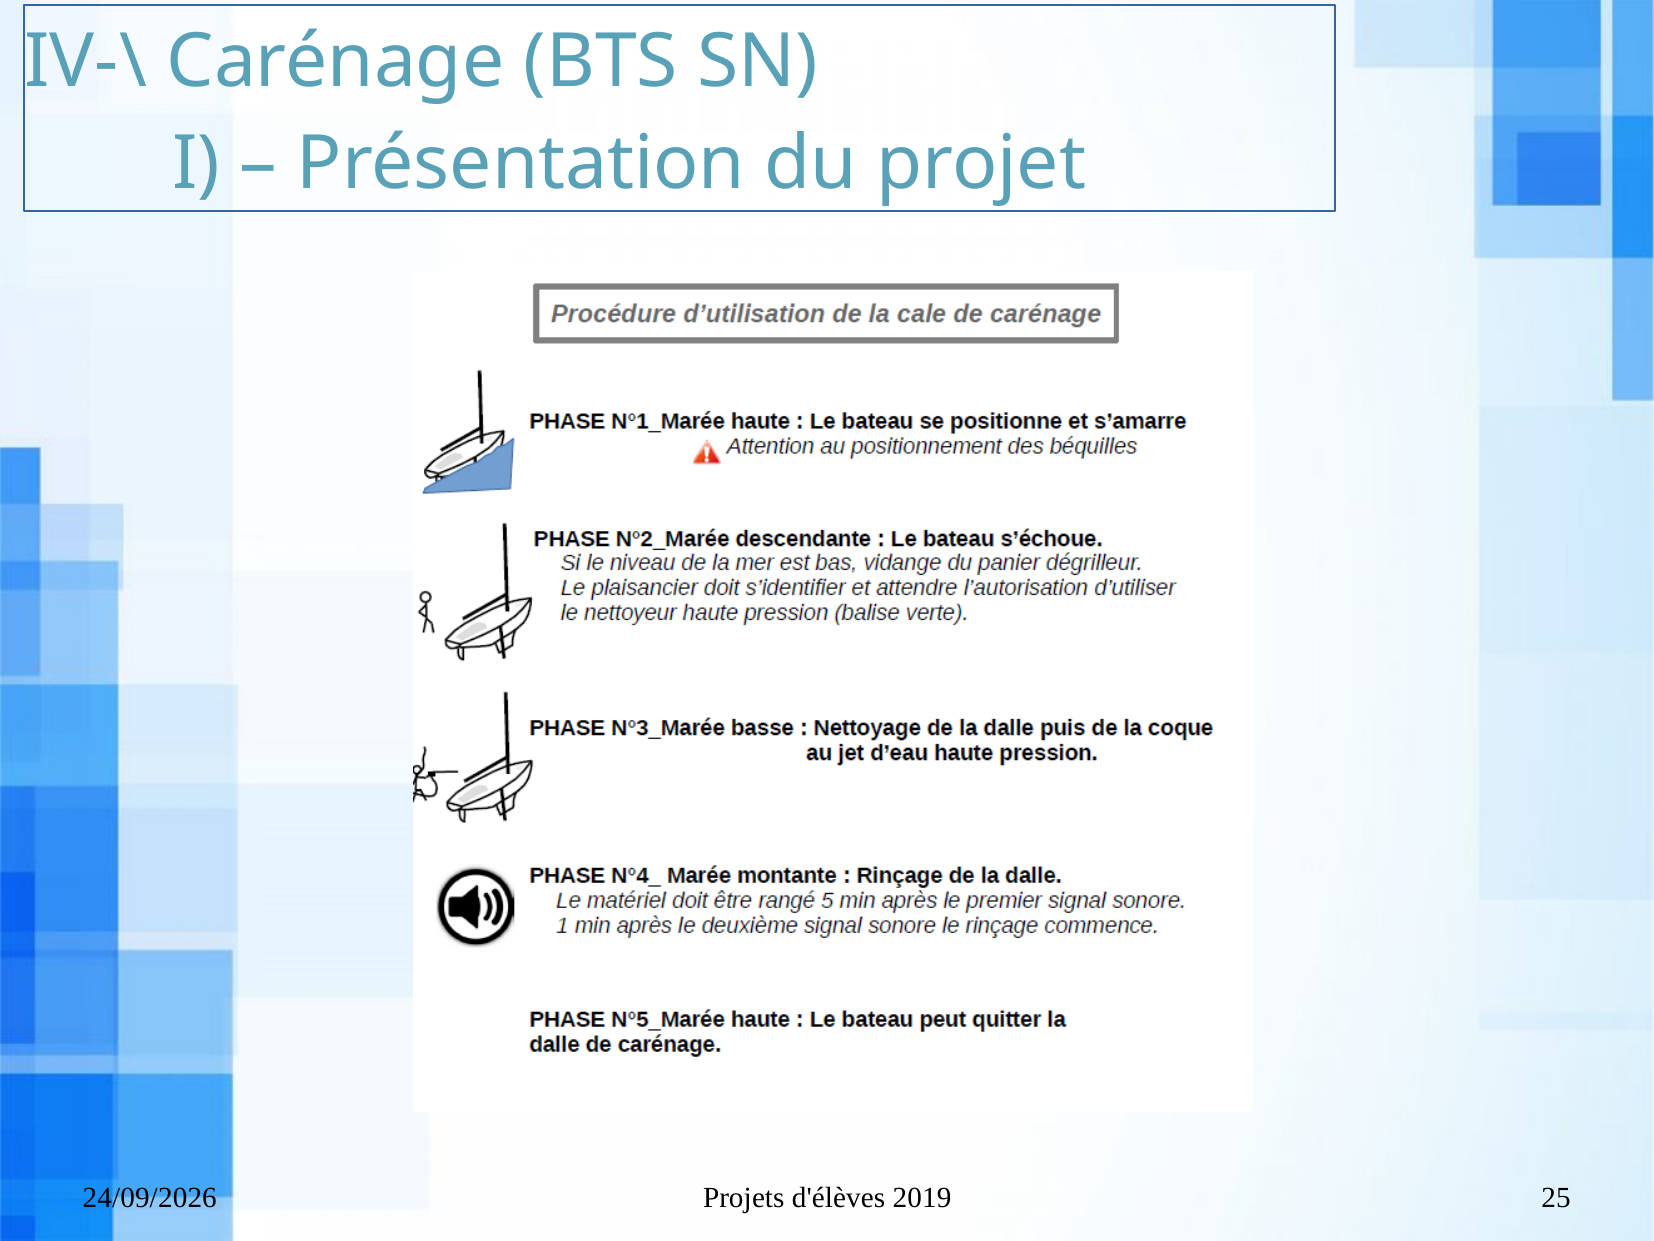

# IV-\ Carénage (BTS SN) I) – Présentation du projet
Projets d'élèves 2019
25